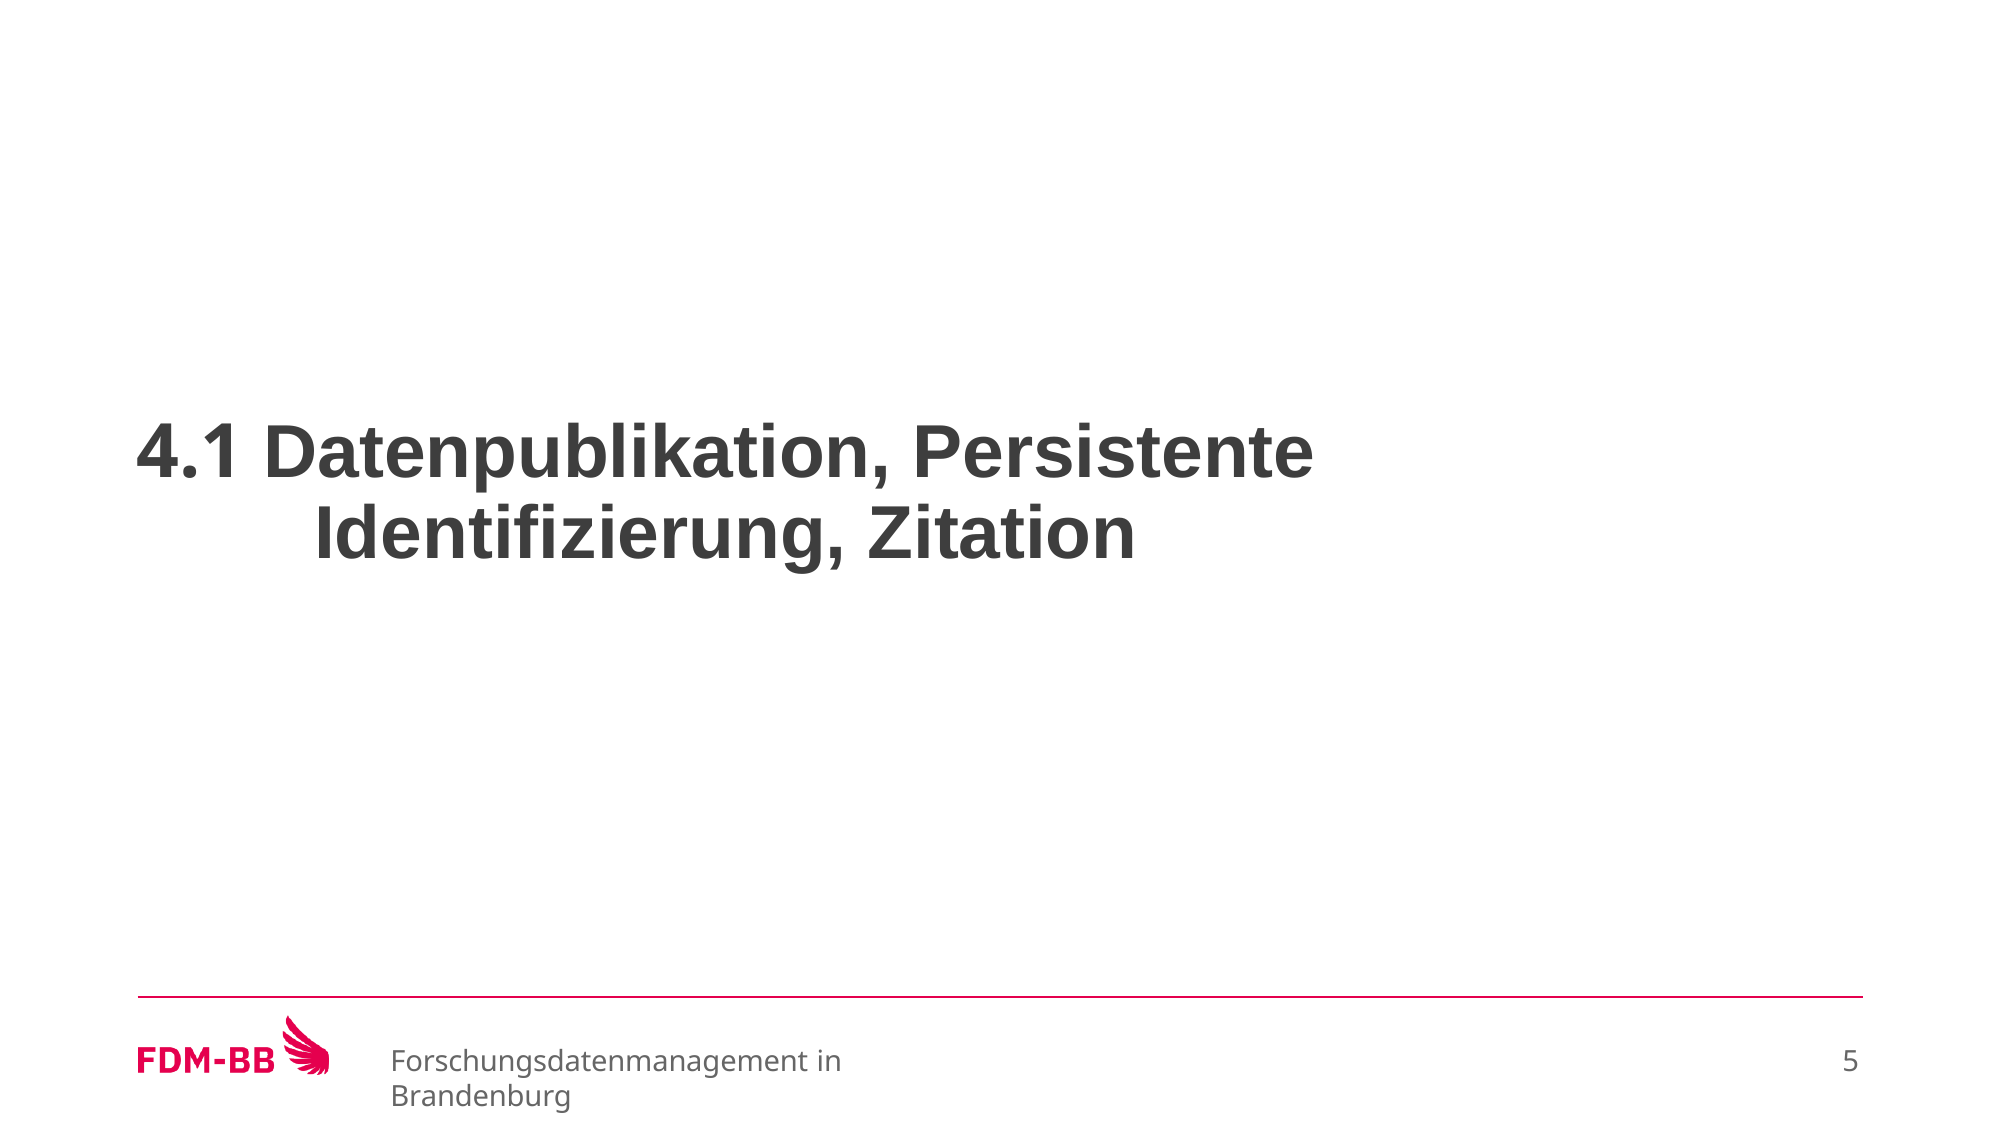

# 4.1 Datenpublikation, Persistente Identifizierung, Zitation
Forschungsdatenmanagement in Brandenburg
5